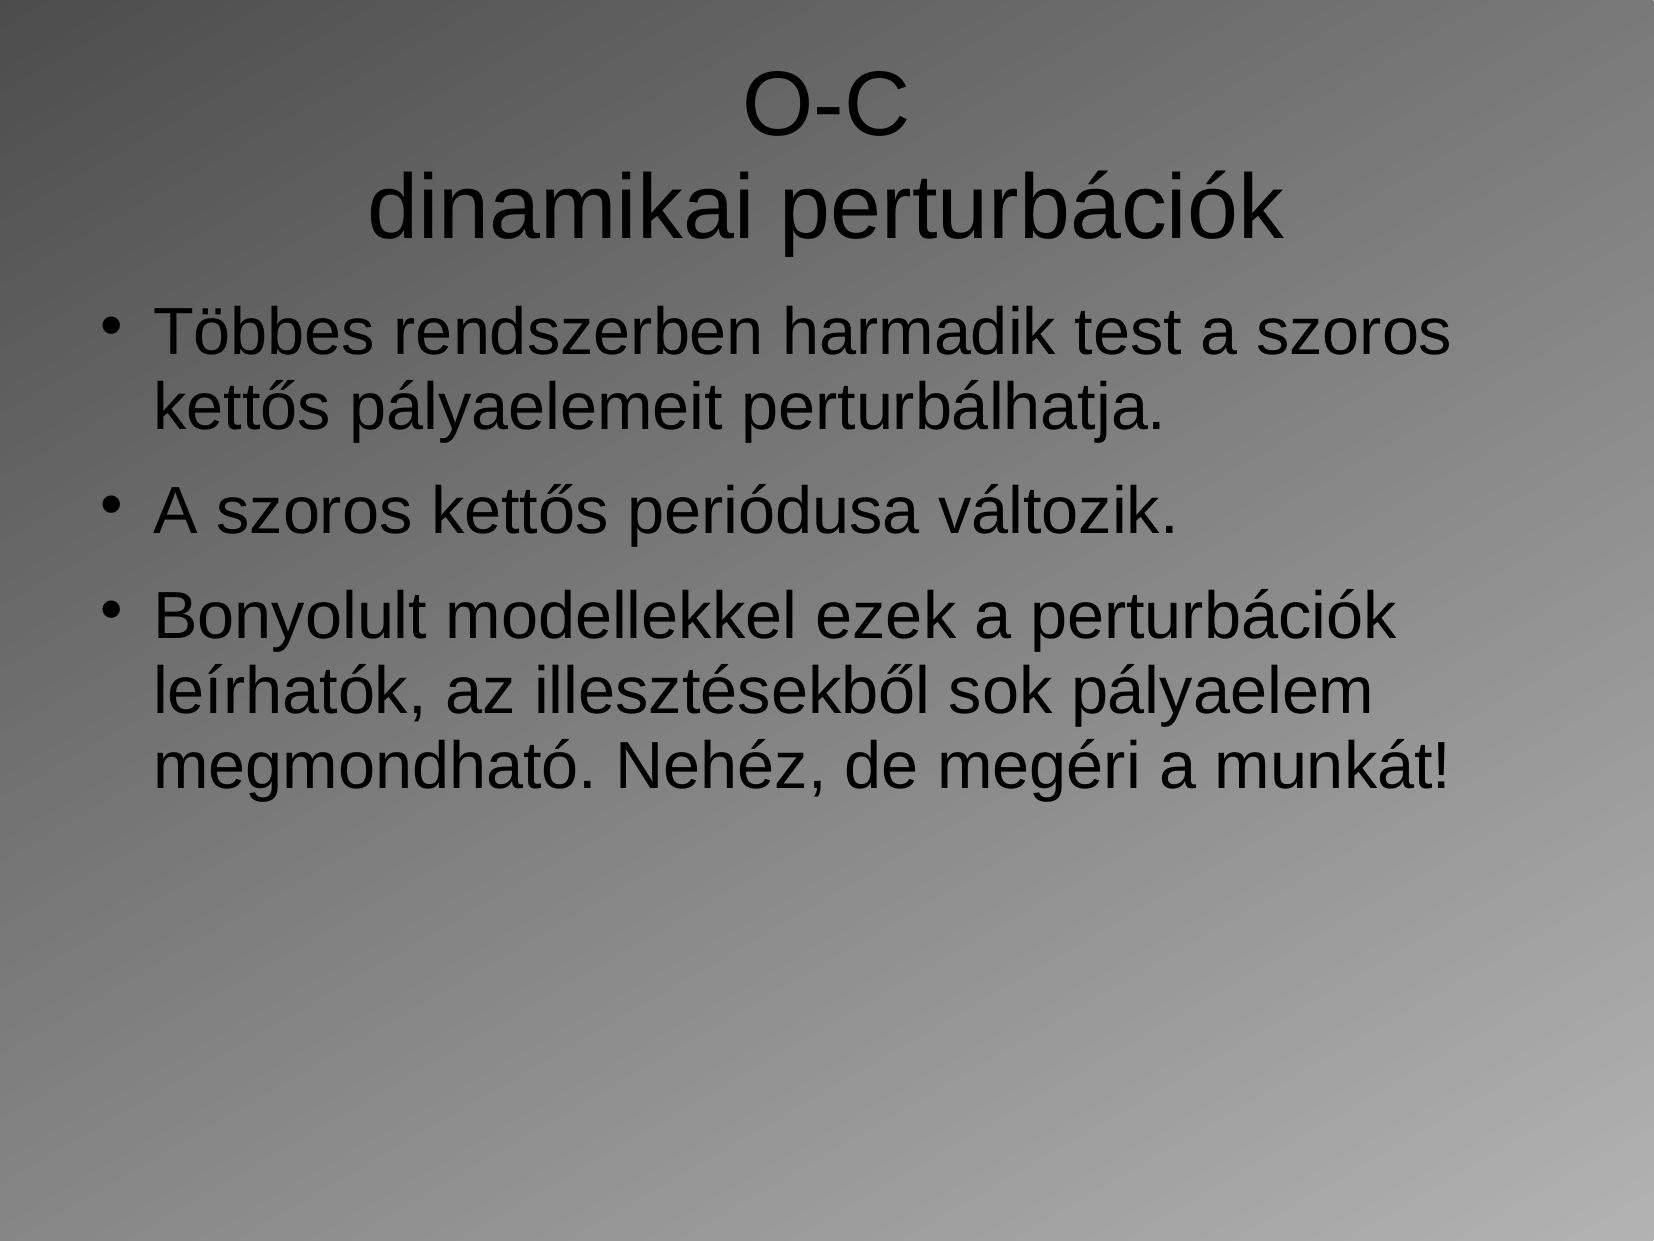

# O-C dinamikai perturbációk
Többes rendszerben harmadik test a szoros kettős pályaelemeit perturbálhatja.
A szoros kettős periódusa változik.
Bonyolult modellekkel ezek a perturbációk leírhatók, az illesztésekből sok pályaelem megmondható. Nehéz, de megéri a munkát!